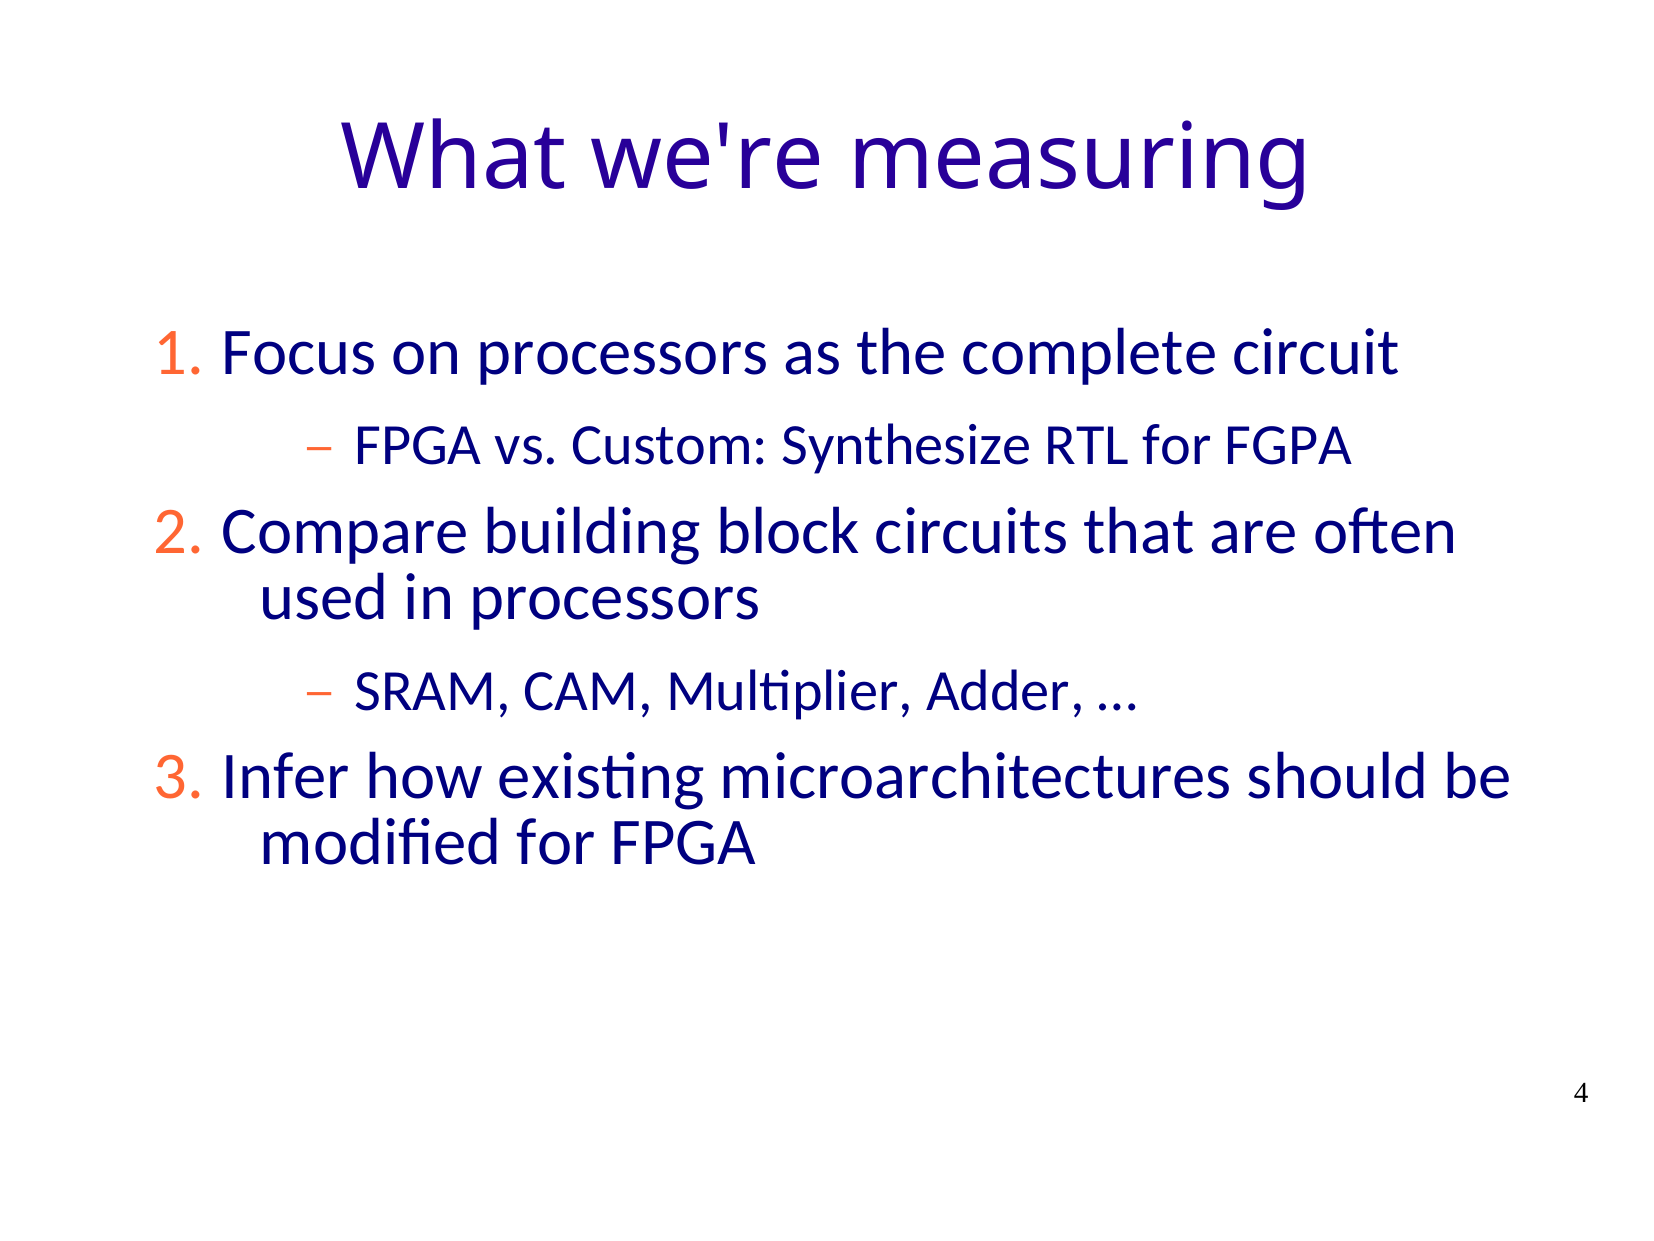

# What we're measuring
 Focus on processors as the complete circuit
FPGA vs. Custom: Synthesize RTL for FGPA
 Compare building block circuits that are often used in processors
SRAM, CAM, Multiplier, Adder, …
 Infer how existing microarchitectures should be modified for FPGA
4